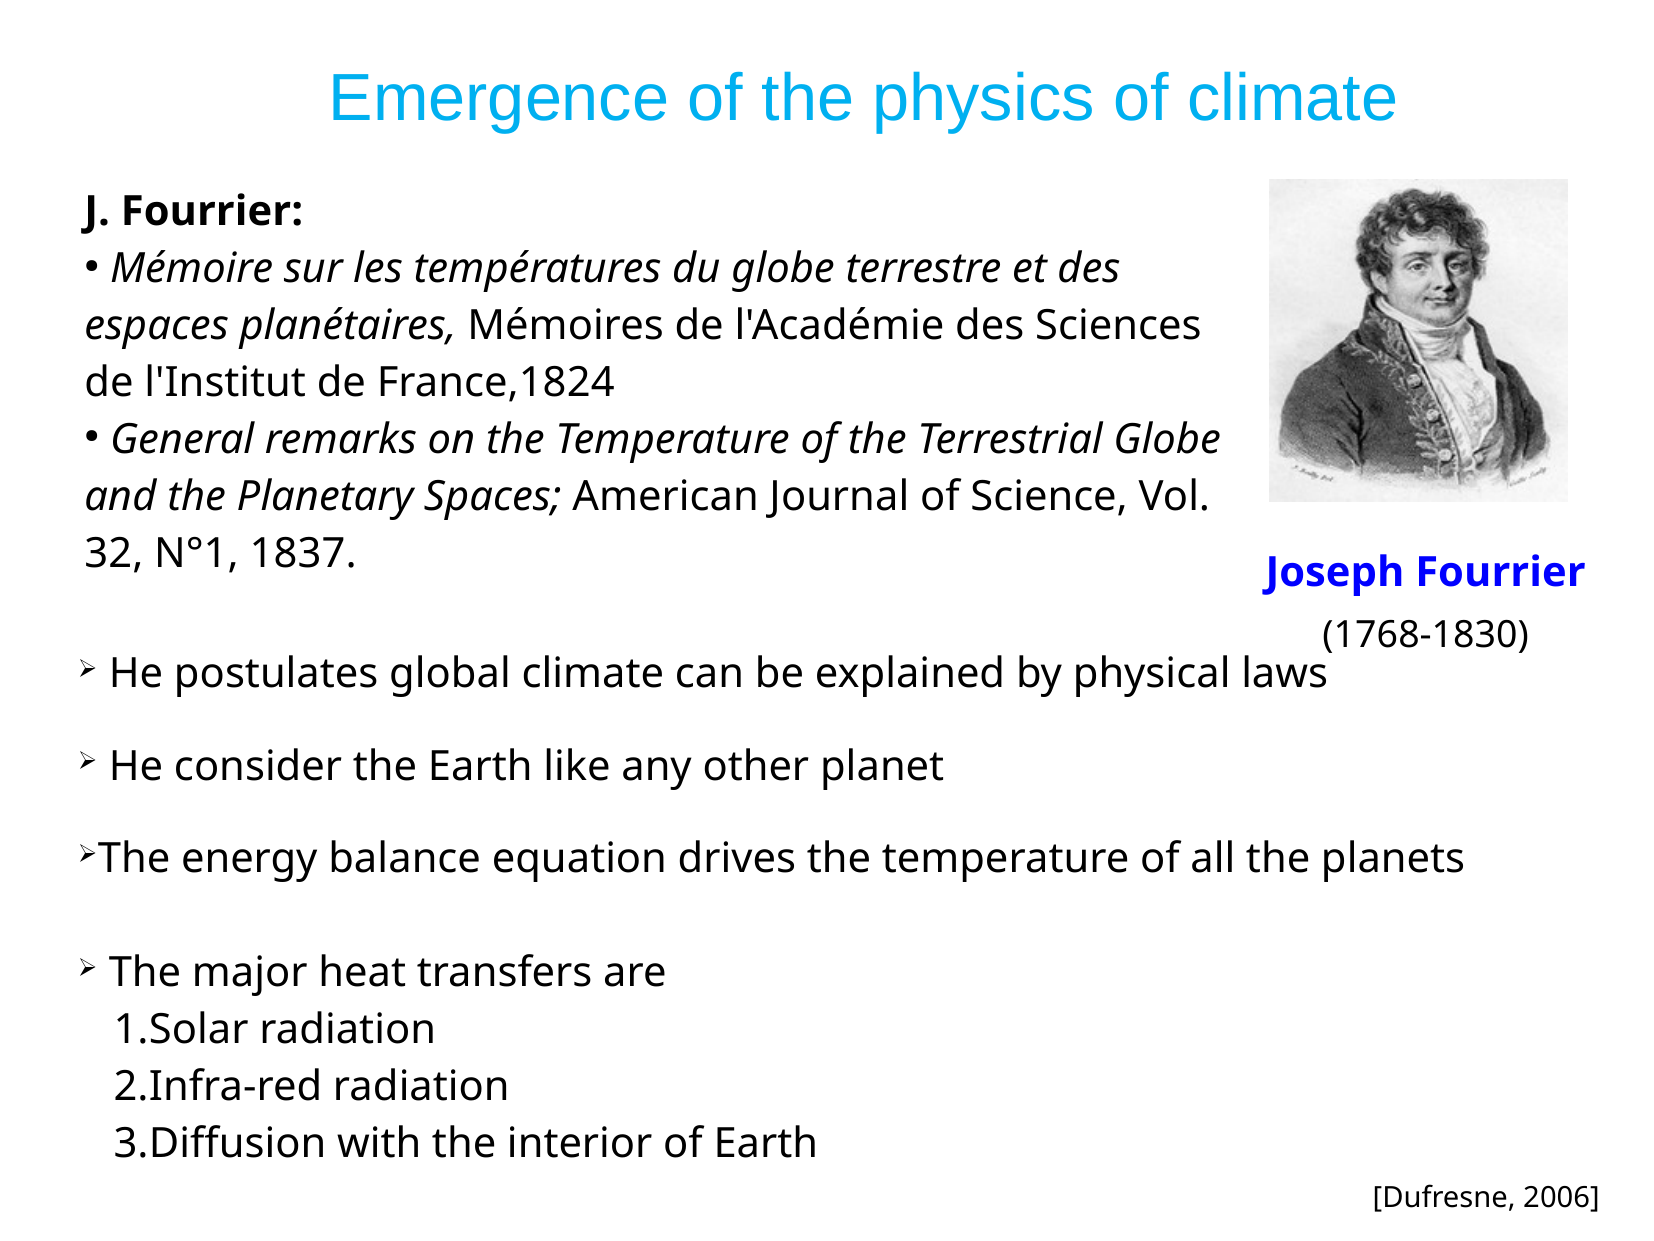

# Emergence of the physics of climate
J. Fourrier:
 Mémoire sur les températures du globe terrestre et des espaces planétaires, Mémoires de l'Académie des Sciences de l'Institut de France,1824
 General remarks on the Temperature of the Terrestrial Globe and the Planetary Spaces; American Journal of Science, Vol. 32, N°1, 1837.
Joseph Fourrier
(1768-1830)
 He postulates global climate can be explained by physical laws
 He consider the Earth like any other planet
The energy balance equation drives the temperature of all the planets
 The major heat transfers are
Solar radiation
Infra-red radiation
Diffusion with the interior of Earth
[Dufresne, 2006]